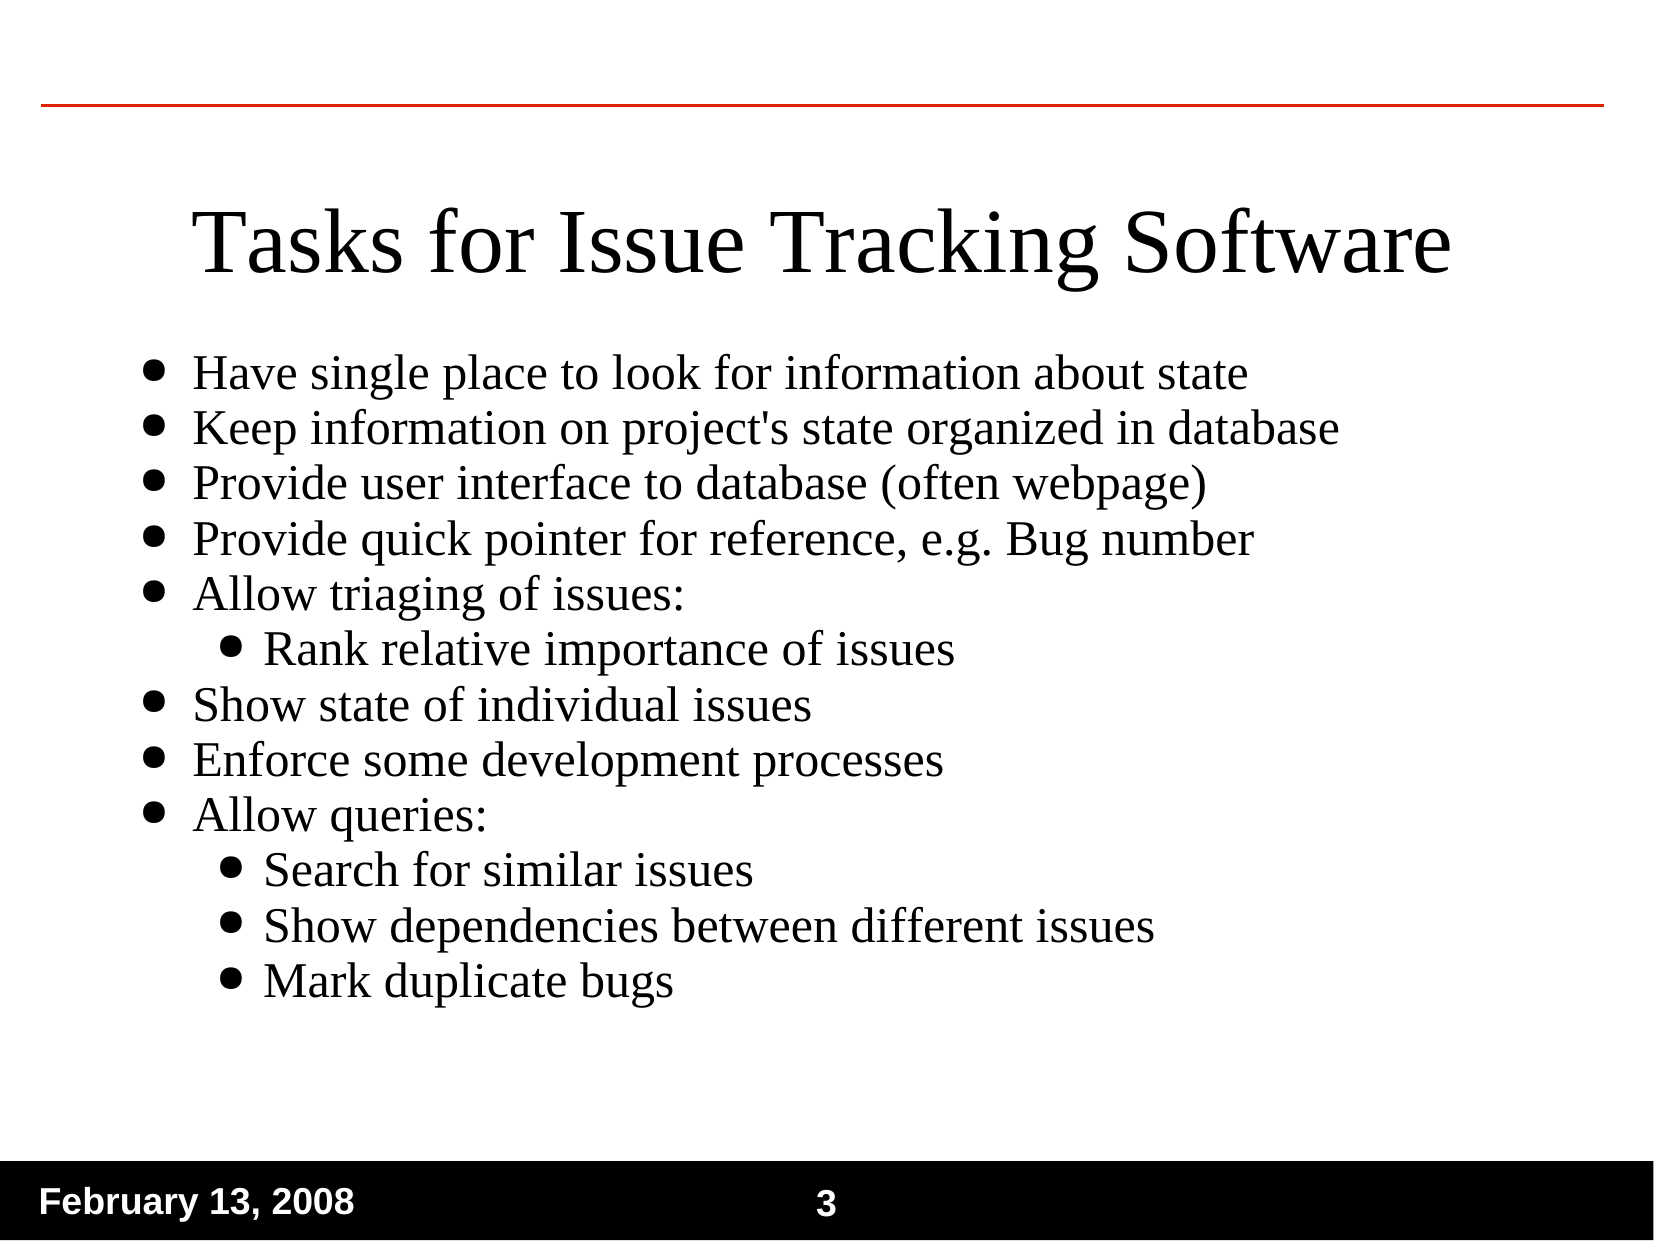

# Tasks for Issue Tracking Software
Have single place to look for information about state
Keep information on project's state organized in database
Provide user interface to database (often webpage)
Provide quick pointer for reference, e.g. Bug number
Allow triaging of issues:
Rank relative importance of issues
Show state of individual issues
Enforce some development processes
Allow queries:
Search for similar issues
Show dependencies between different issues
Mark duplicate bugs